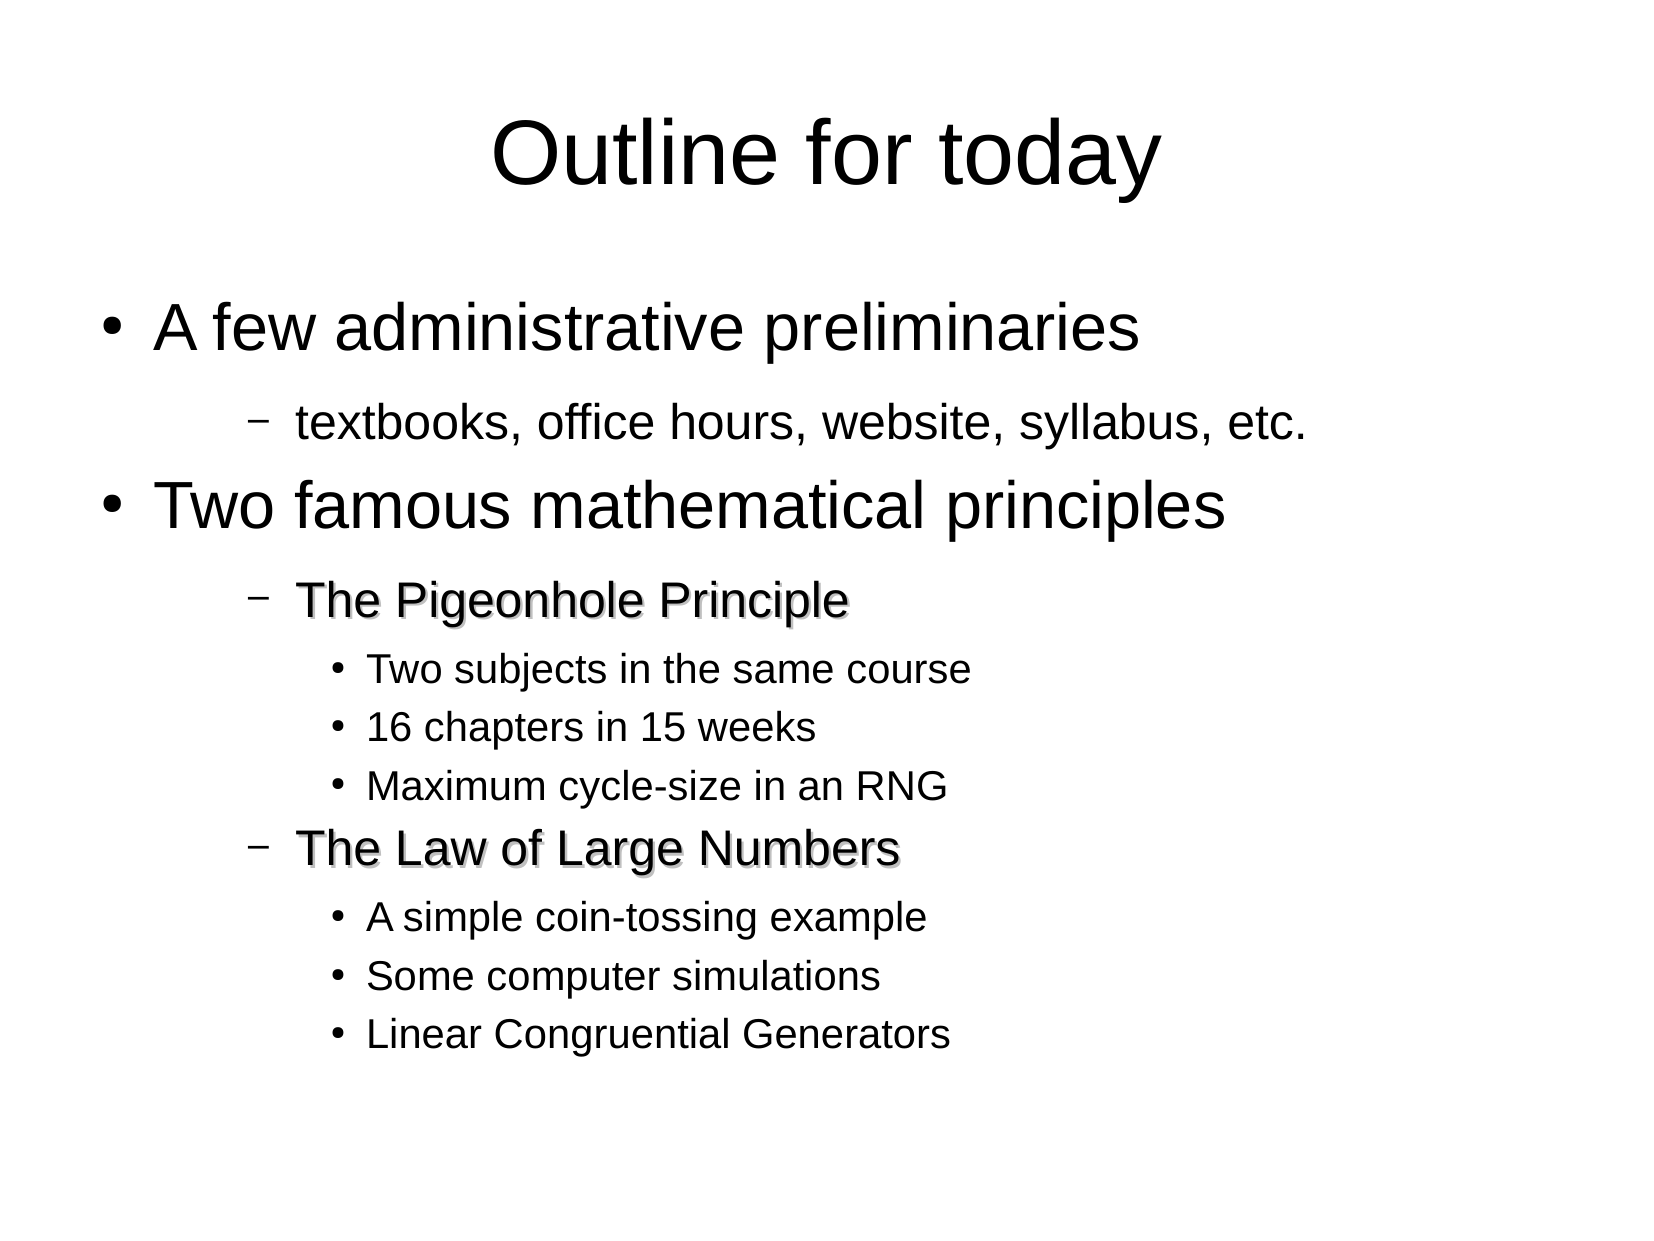

# Outline for today
A few administrative preliminaries
textbooks, office hours, website, syllabus, etc.
Two famous mathematical principles
The Pigeonhole Principle
Two subjects in the same course
16 chapters in 15 weeks
Maximum cycle-size in an RNG
The Law of Large Numbers
A simple coin-tossing example
Some computer simulations
Linear Congruential Generators